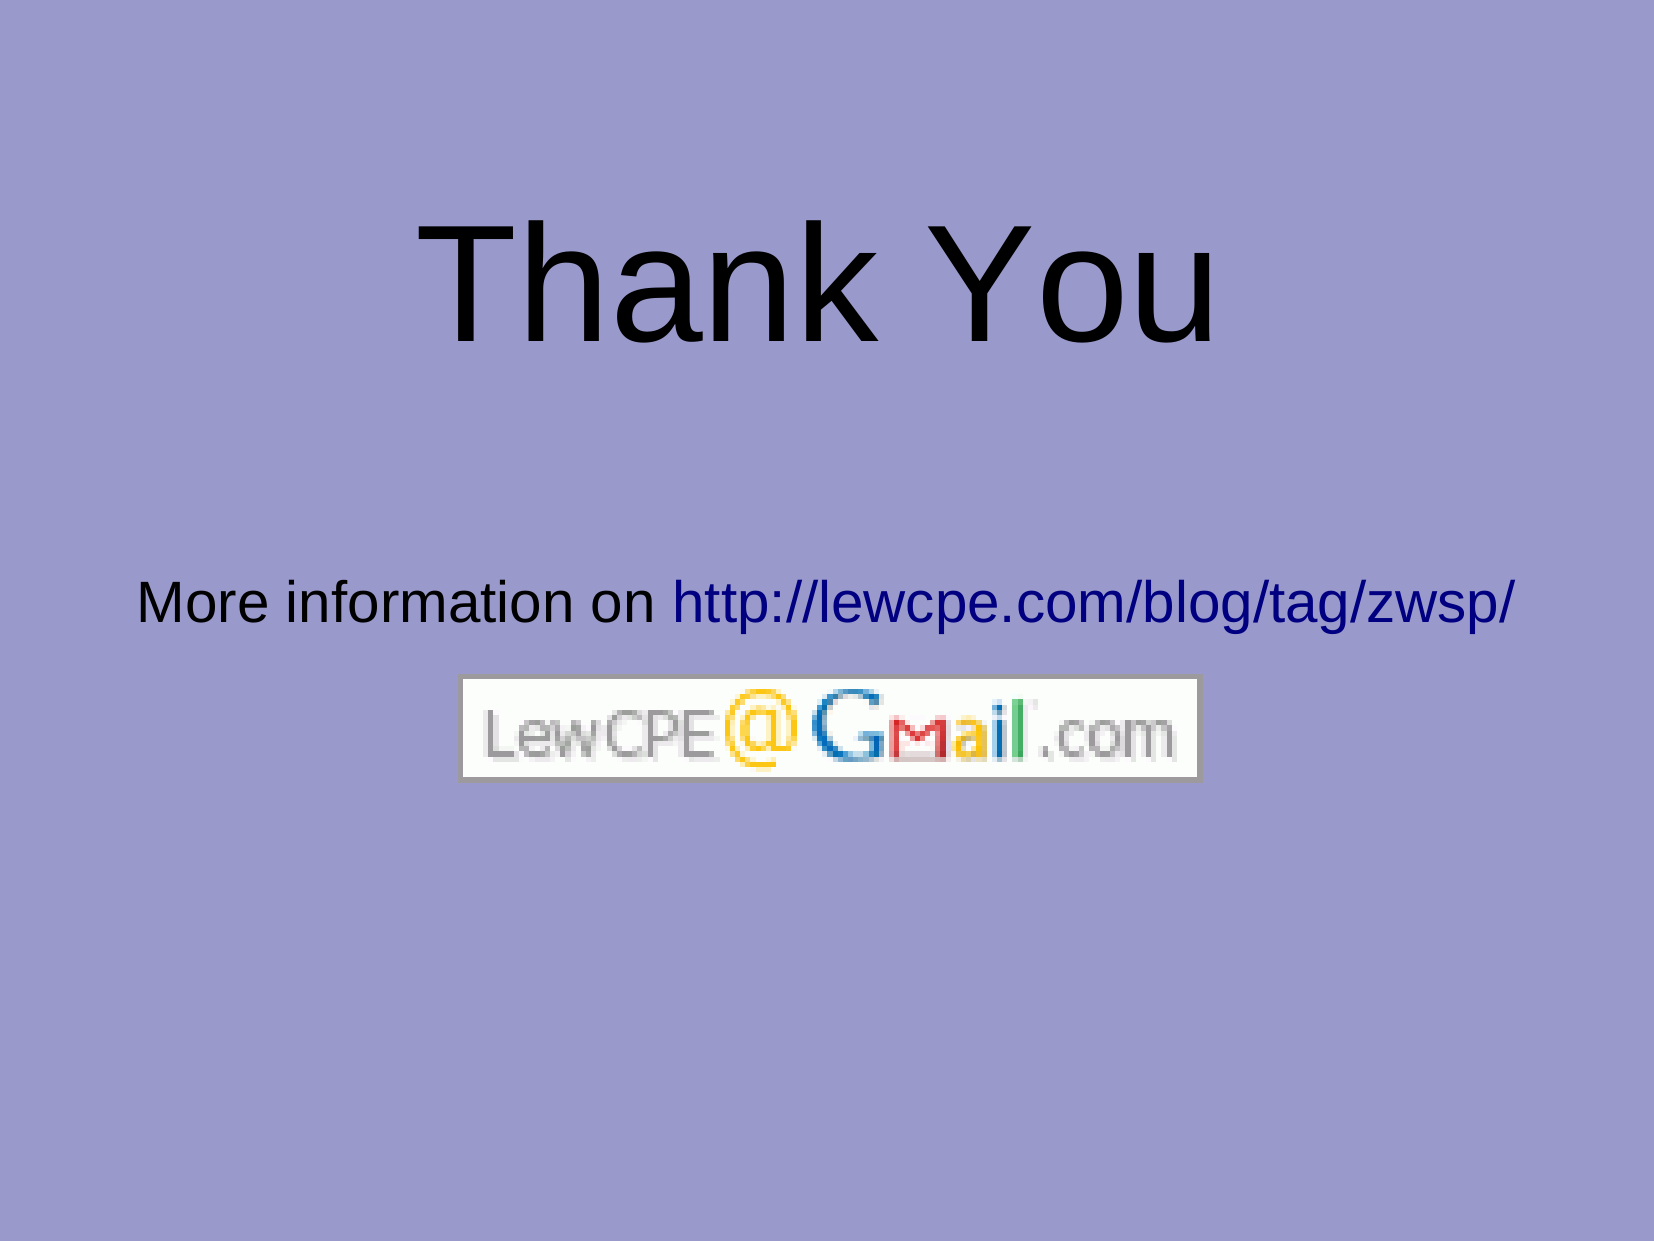

# Thank You
More information on http://lewcpe.com/blog/tag/zwsp/